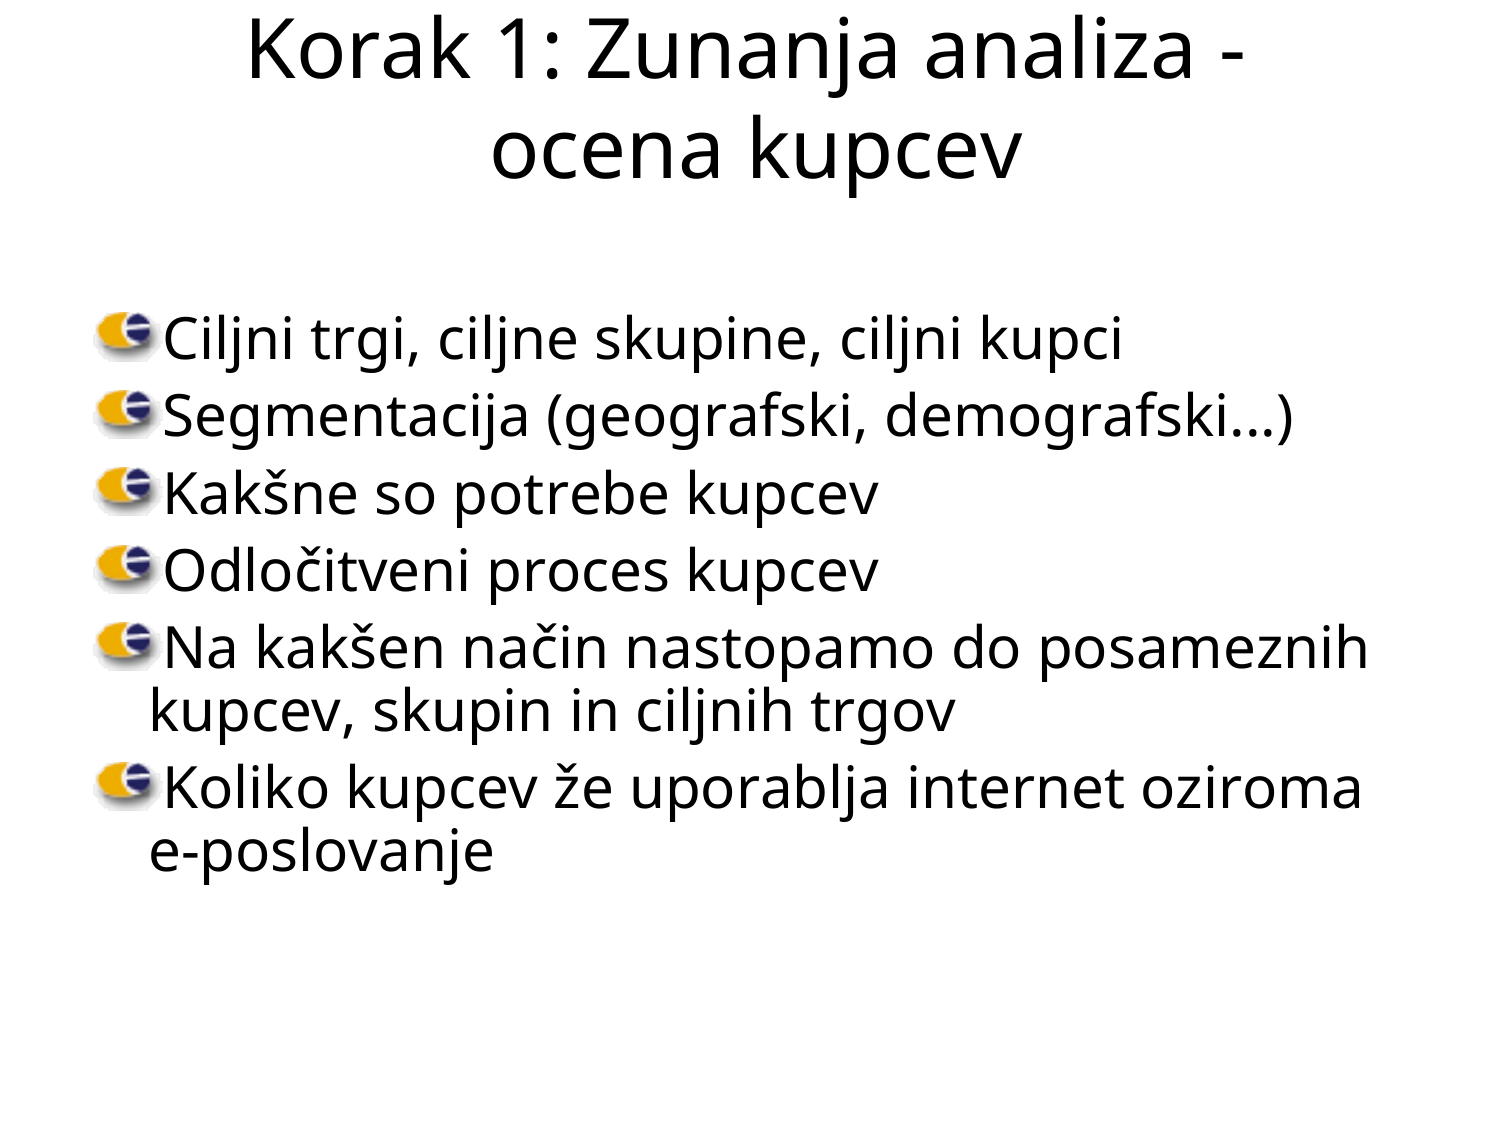

# Korak 1: Zunanja analiza - ocena kupcev
Ciljni trgi, ciljne skupine, ciljni kupci
Segmentacija (geografski, demografski...)
Kakšne so potrebe kupcev
Odločitveni proces kupcev
Na kakšen način nastopamo do posameznih kupcev, skupin in ciljnih trgov
Koliko kupcev že uporablja internet oziroma e-poslovanje